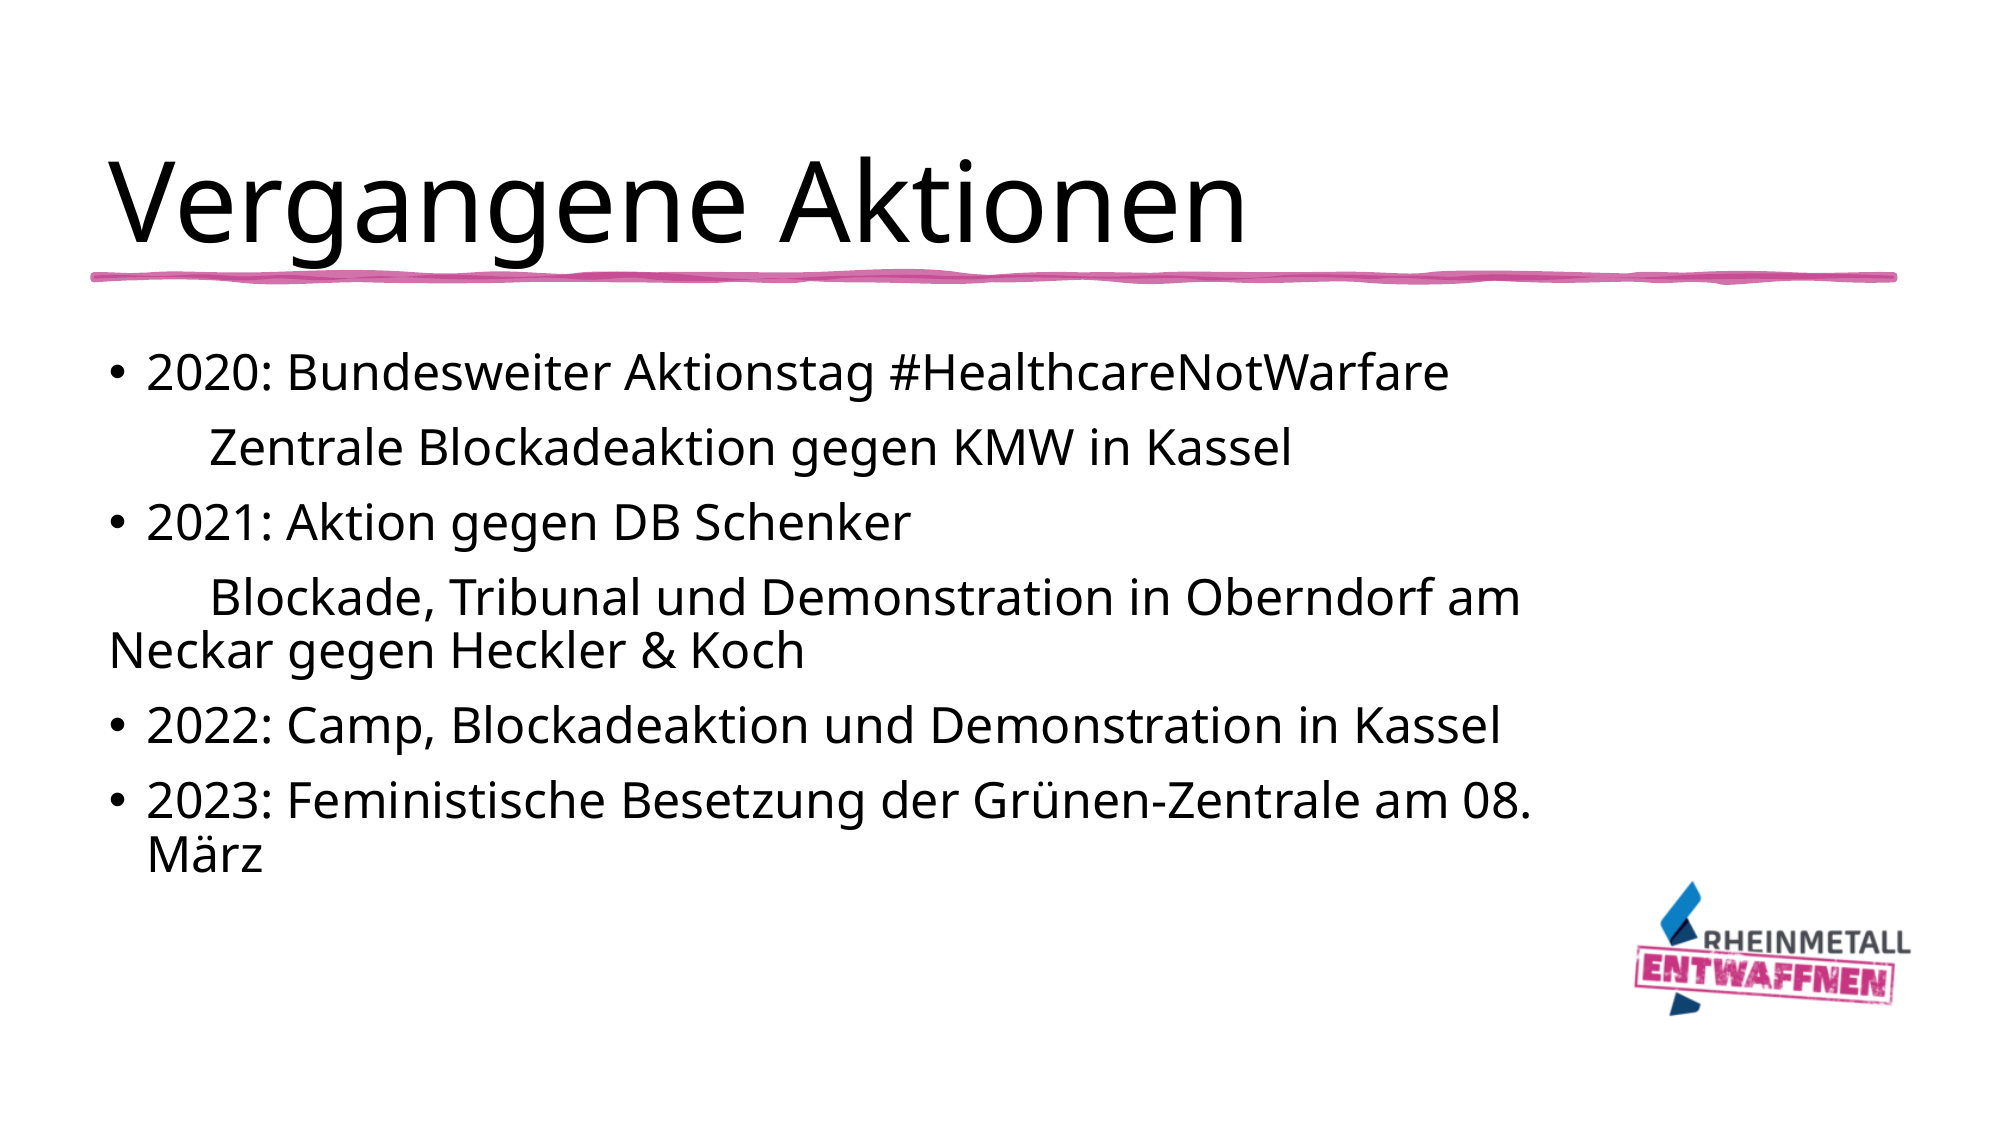

# Vergangene Aktionen
2020: Bundesweiter Aktionstag #HealthcareNotWarfare
	 Zentrale Blockadeaktion gegen KMW in Kassel
2021: Aktion gegen DB Schenker
	 Blockade, Tribunal und Demonstration in Oberndorf am Neckar gegen Heckler & Koch
2022: Camp, Blockadeaktion und Demonstration in Kassel
2023: Feministische Besetzung der Grünen-Zentrale am 08. März